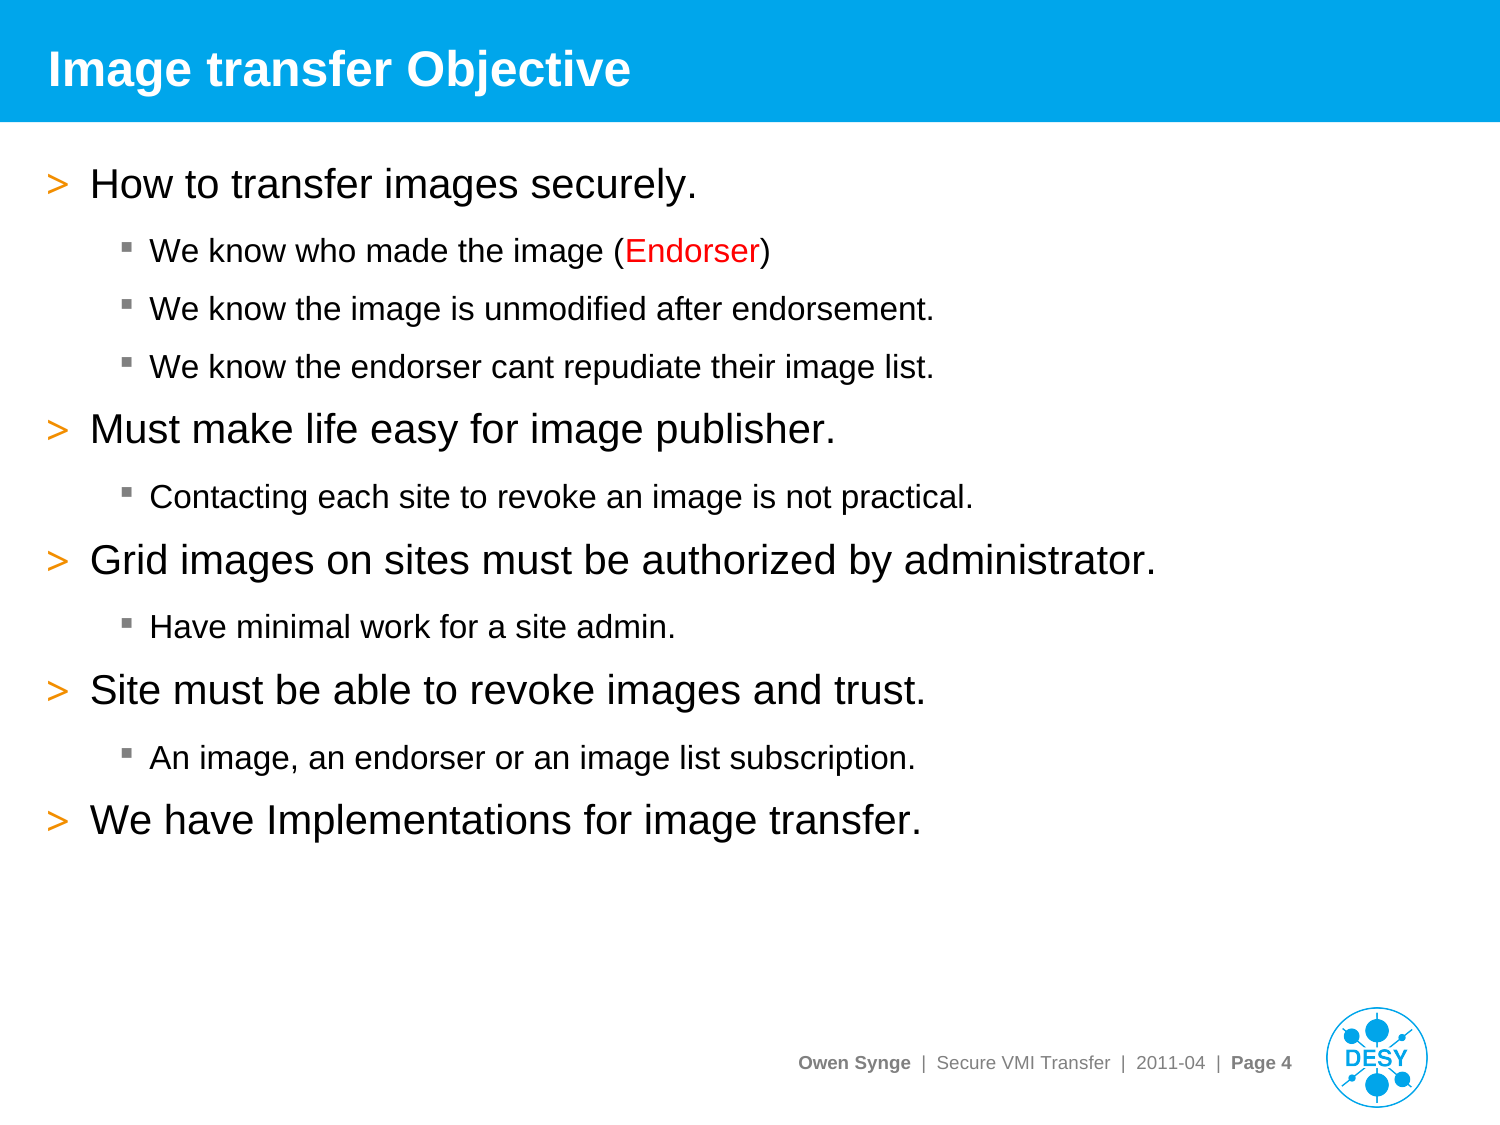

# Image transfer Objective
How to transfer images securely.
We know who made the image (Endorser)
We know the image is unmodified after endorsement.
We know the endorser cant repudiate their image list.
Must make life easy for image publisher.
Contacting each site to revoke an image is not practical.
Grid images on sites must be authorized by administrator.
Have minimal work for a site admin.
Site must be able to revoke images and trust.
An image, an endorser or an image list subscription.
We have Implementations for image transfer.